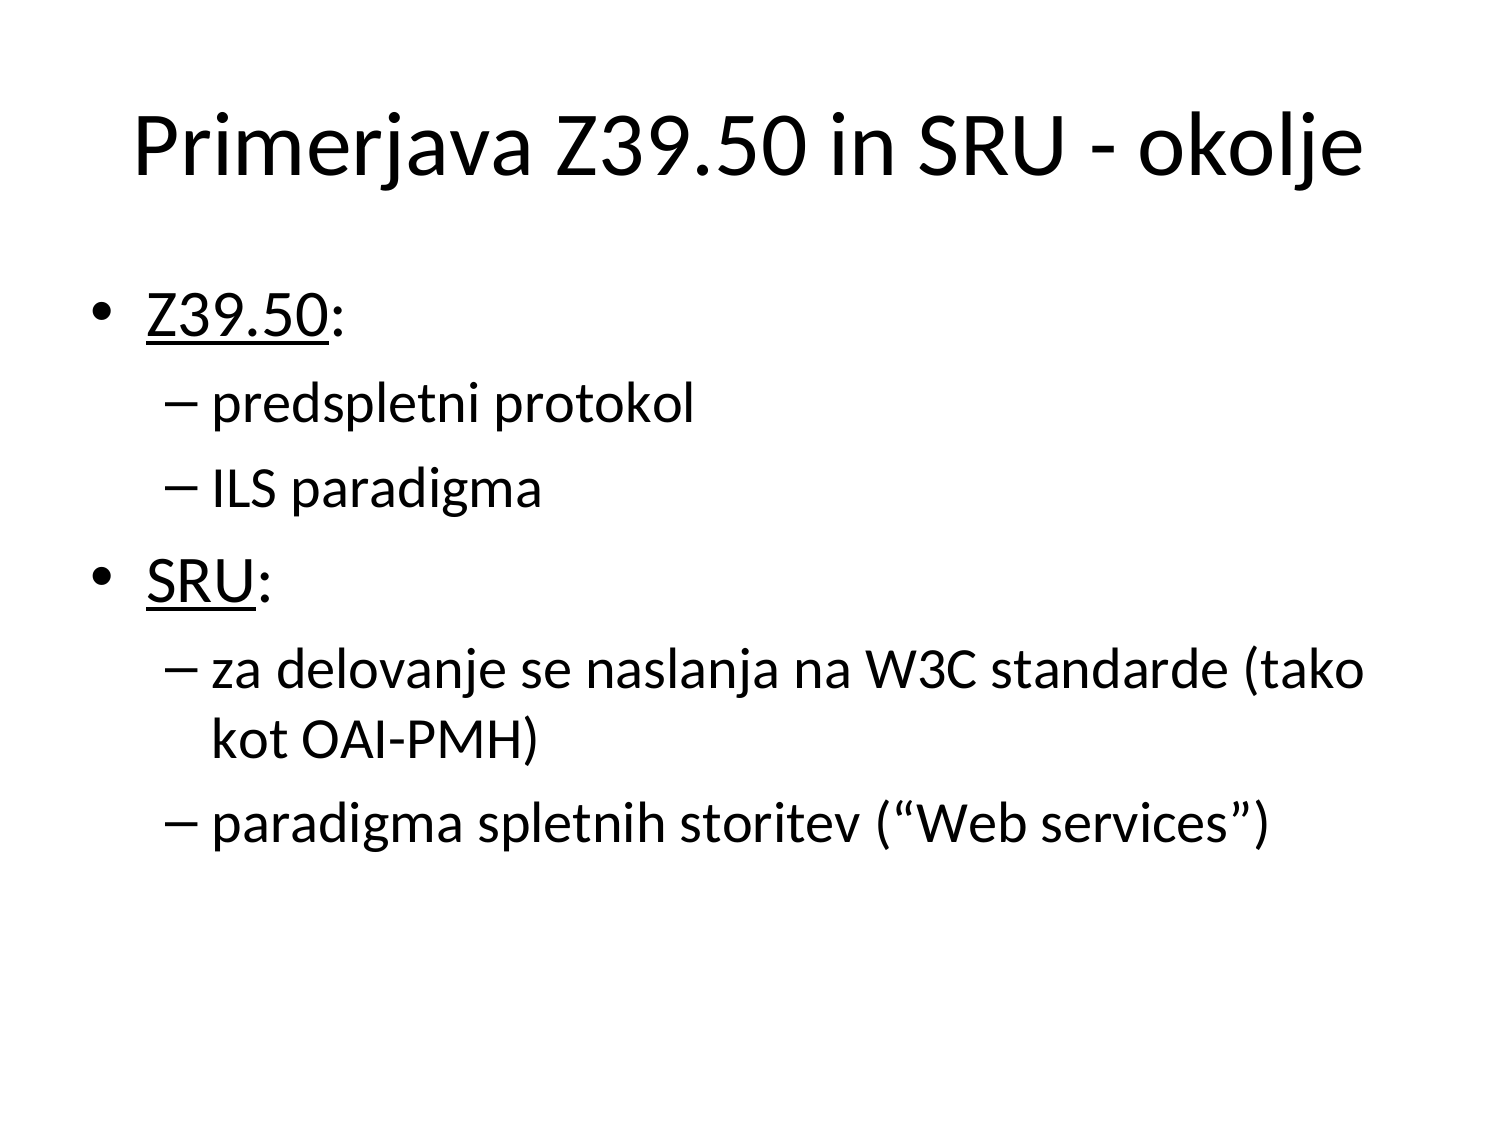

# Primerjava Z39.50 in SRU - okolje
Z39.50:
predspletni protokol
ILS paradigma
SRU:
za delovanje se naslanja na W3C standarde (tako kot OAI-PMH)
paradigma spletnih storitev (“Web services”)